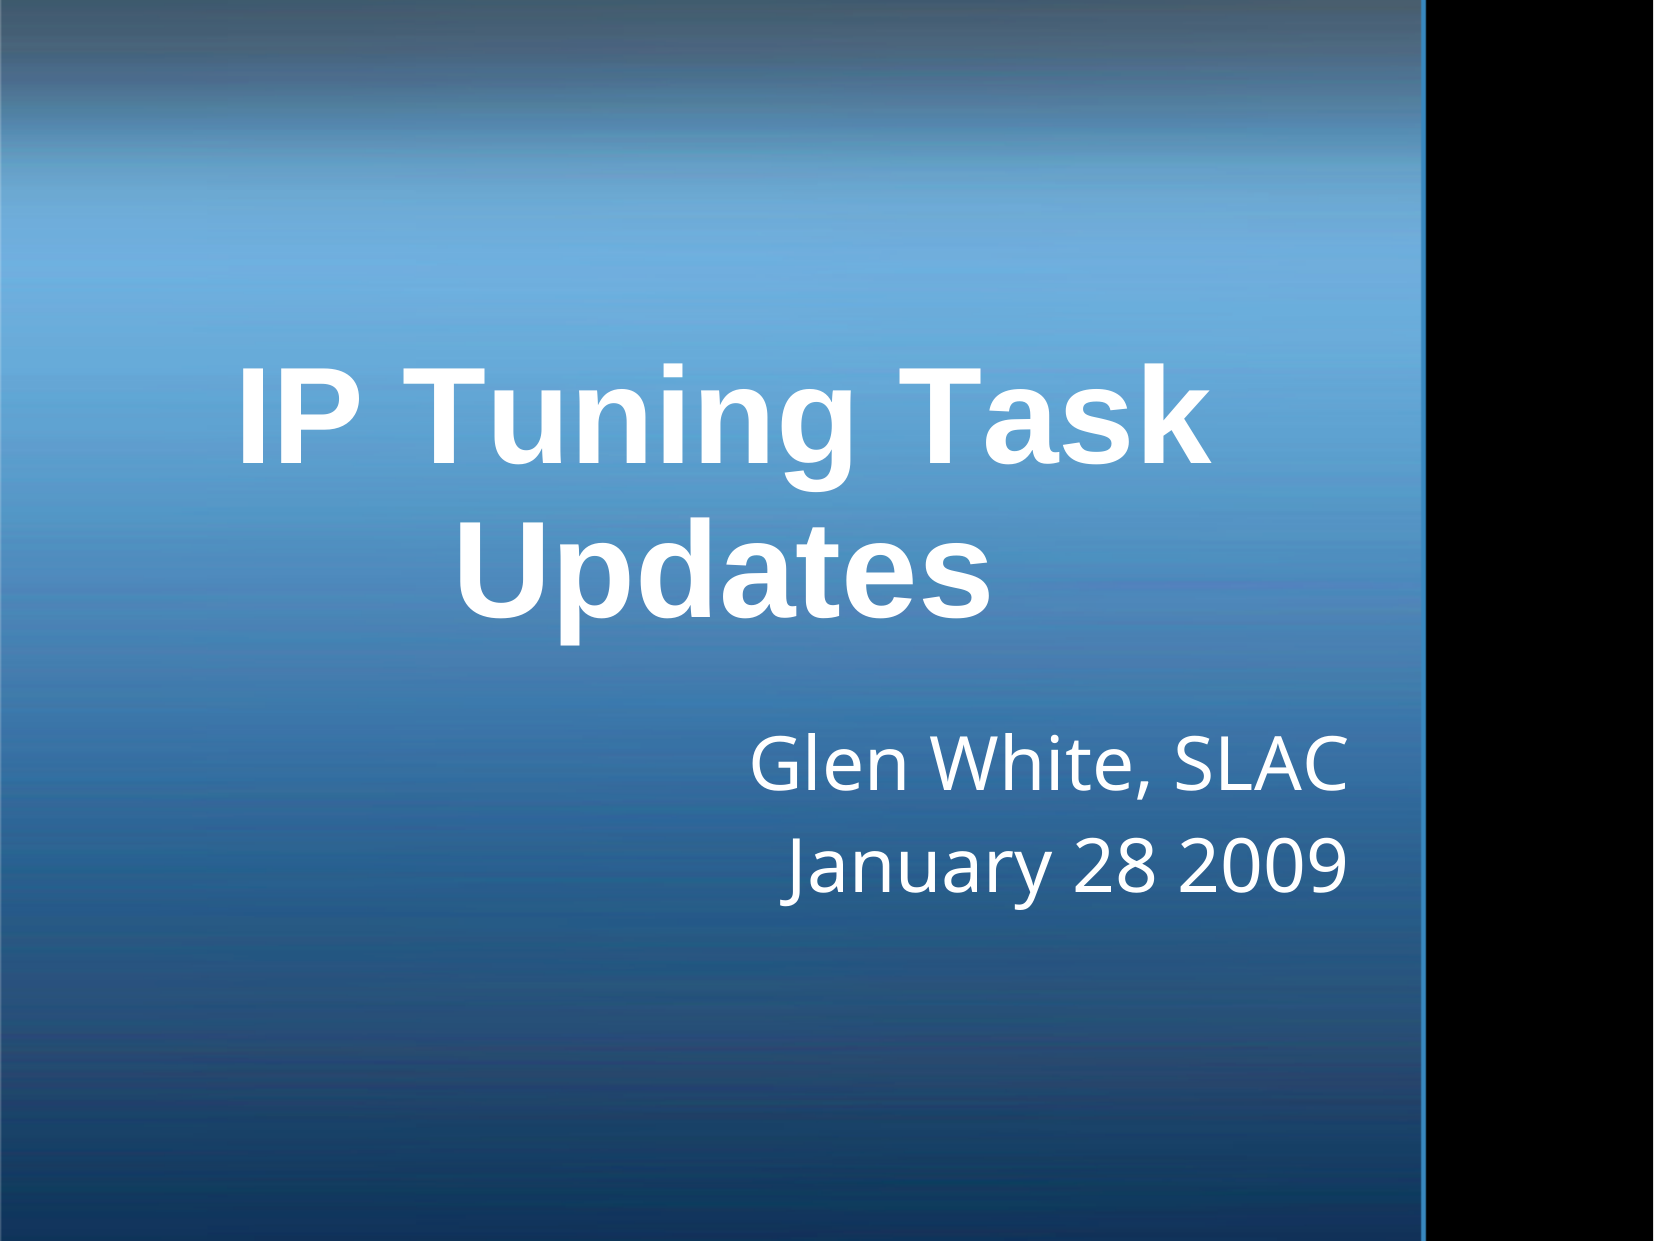

# IP Tuning Task Updates
Glen White, SLAC
January 28 2009